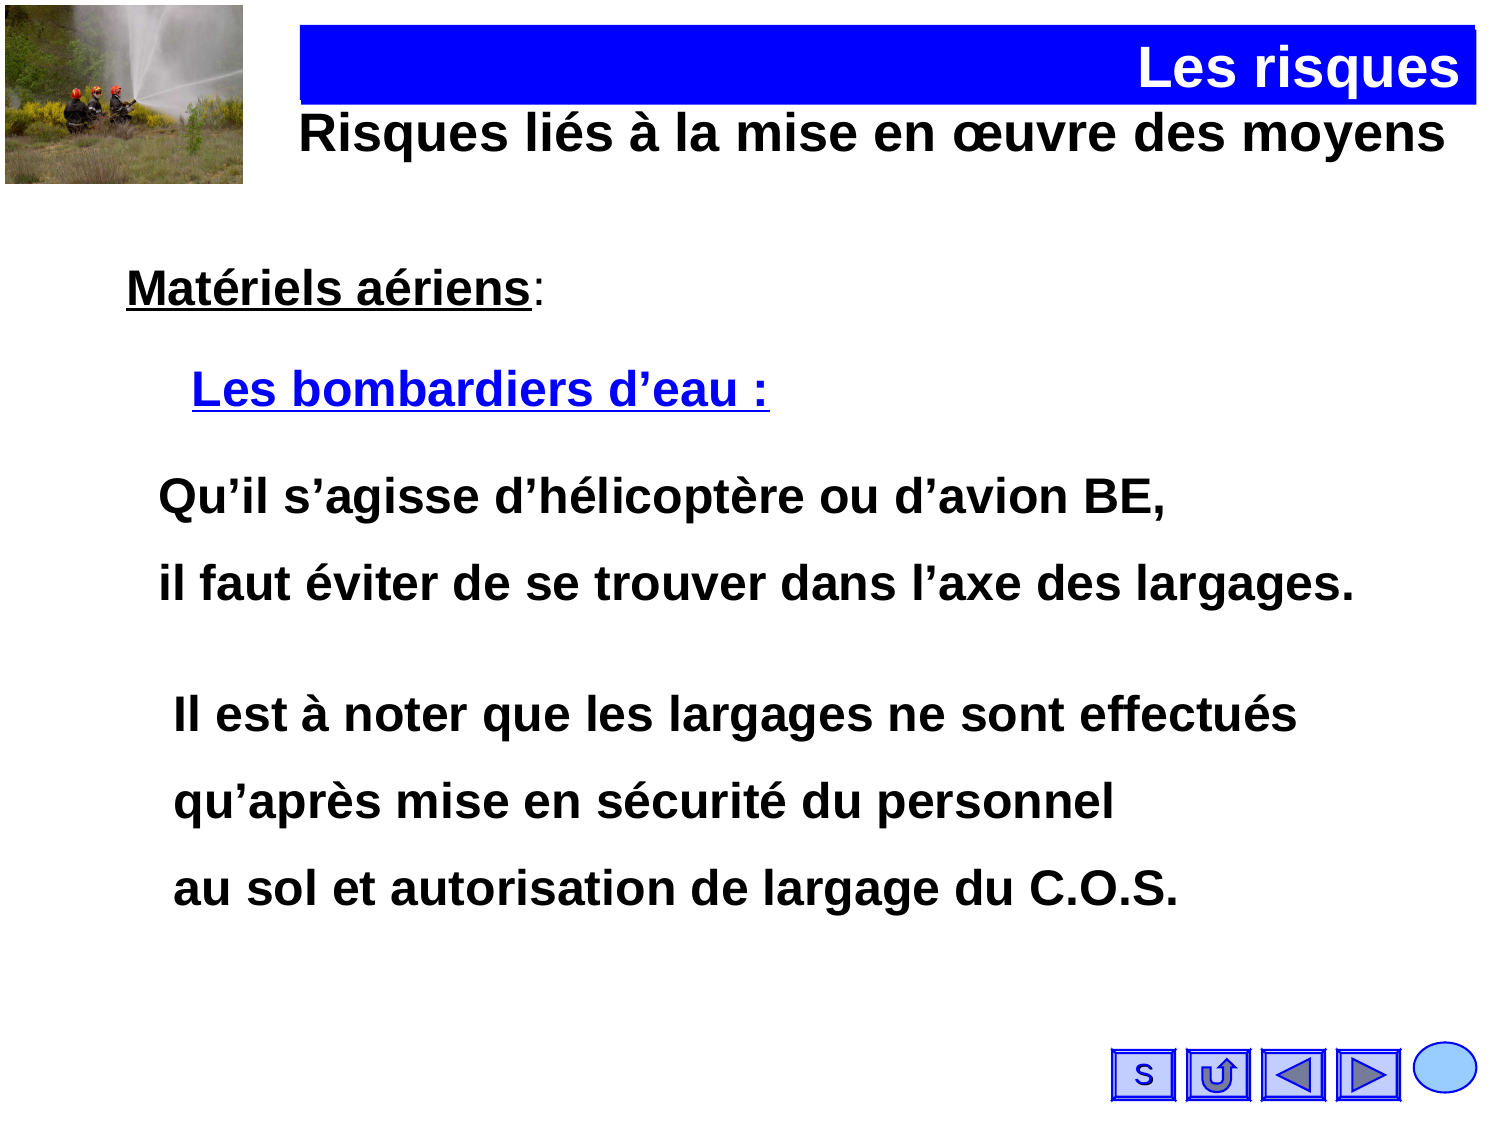

Les risques
Risques liés à la mise en œuvre des moyens
Matériels aériens:
Les bombardiers d’eau :
Qu’il s’agisse d’hélicoptère ou d’avion BE,
il faut éviter de se trouver dans l’axe des largages.
Il est à noter que les largages ne sont effectués
qu’après mise en sécurité du personnel
au sol et autorisation de largage du C.O.S.